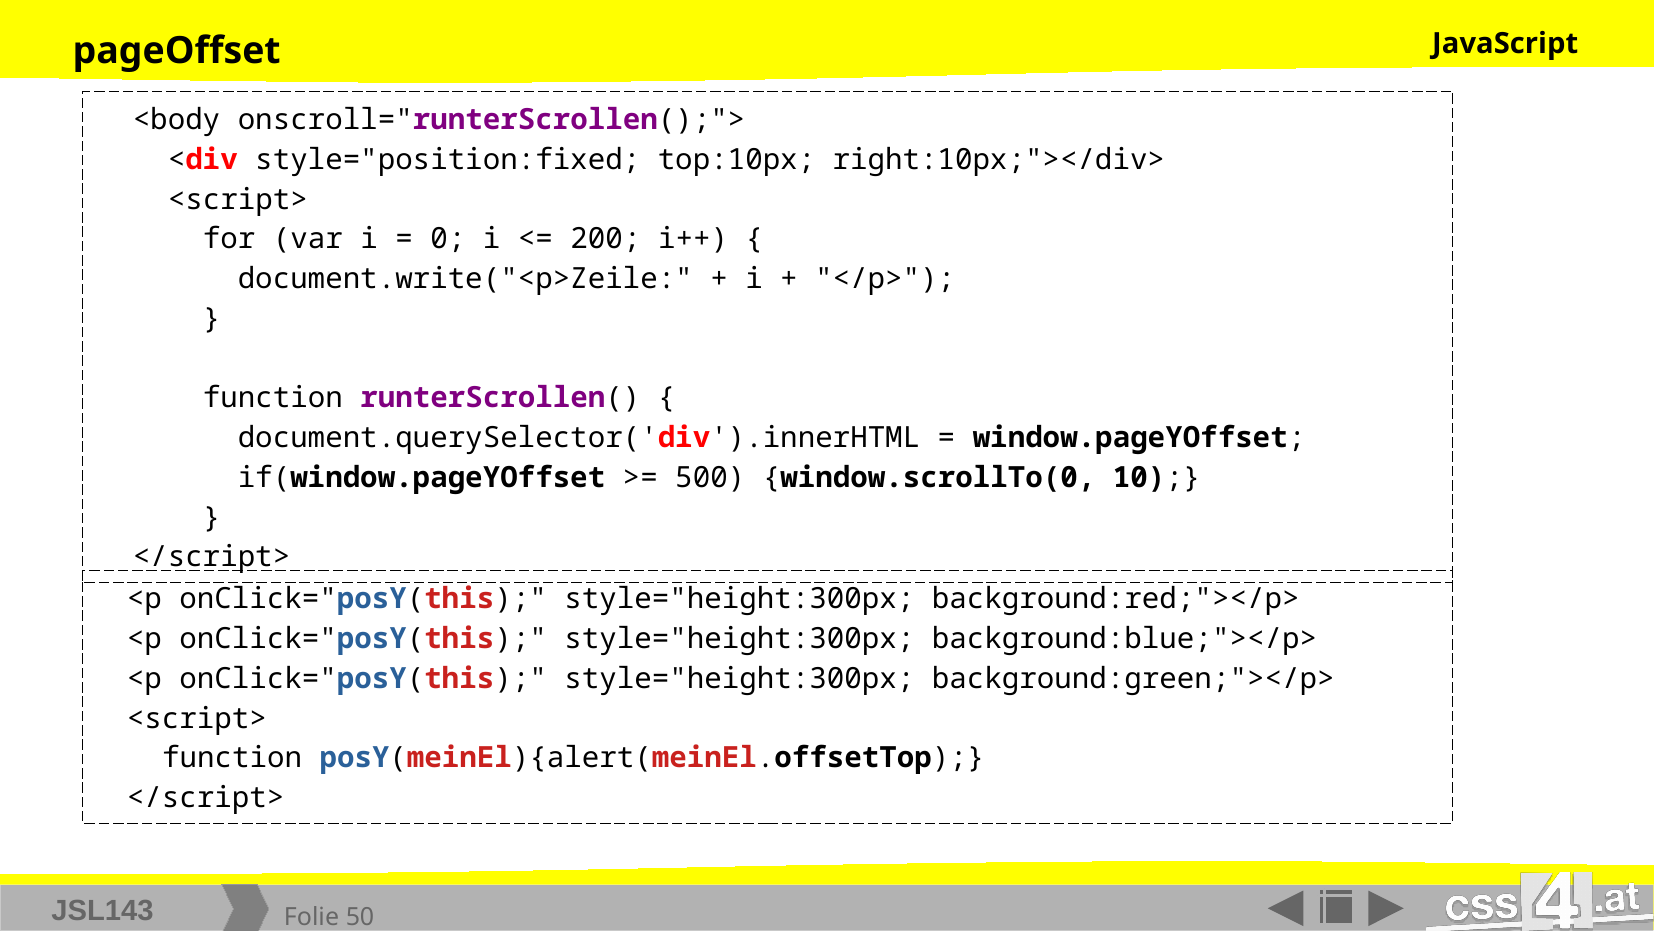

JavaScript
pageOffset
<body onscroll="runterScrollen();">
 <div style="position:fixed; top:10px; right:10px;"></div>
 <script>
 for (var i = 0; i <= 200; i++) {
 document.write("<p>Zeile:" + i + "</p>");
 }
 function runterScrollen() {
 document.querySelector('div').innerHTML = window.pageYOffset;
 if(window.pageYOffset >= 500) {window.scrollTo(0, 10);}
 }
</script>
<p onClick="posY(this);" style="height:300px; background:red;"></p>
<p onClick="posY(this);" style="height:300px; background:blue;"></p>
<p onClick="posY(this);" style="height:300px; background:green;"></p>
<script>
 function posY(meinEl){alert(meinEl.offsetTop);}
</script>
JSL143
Folie